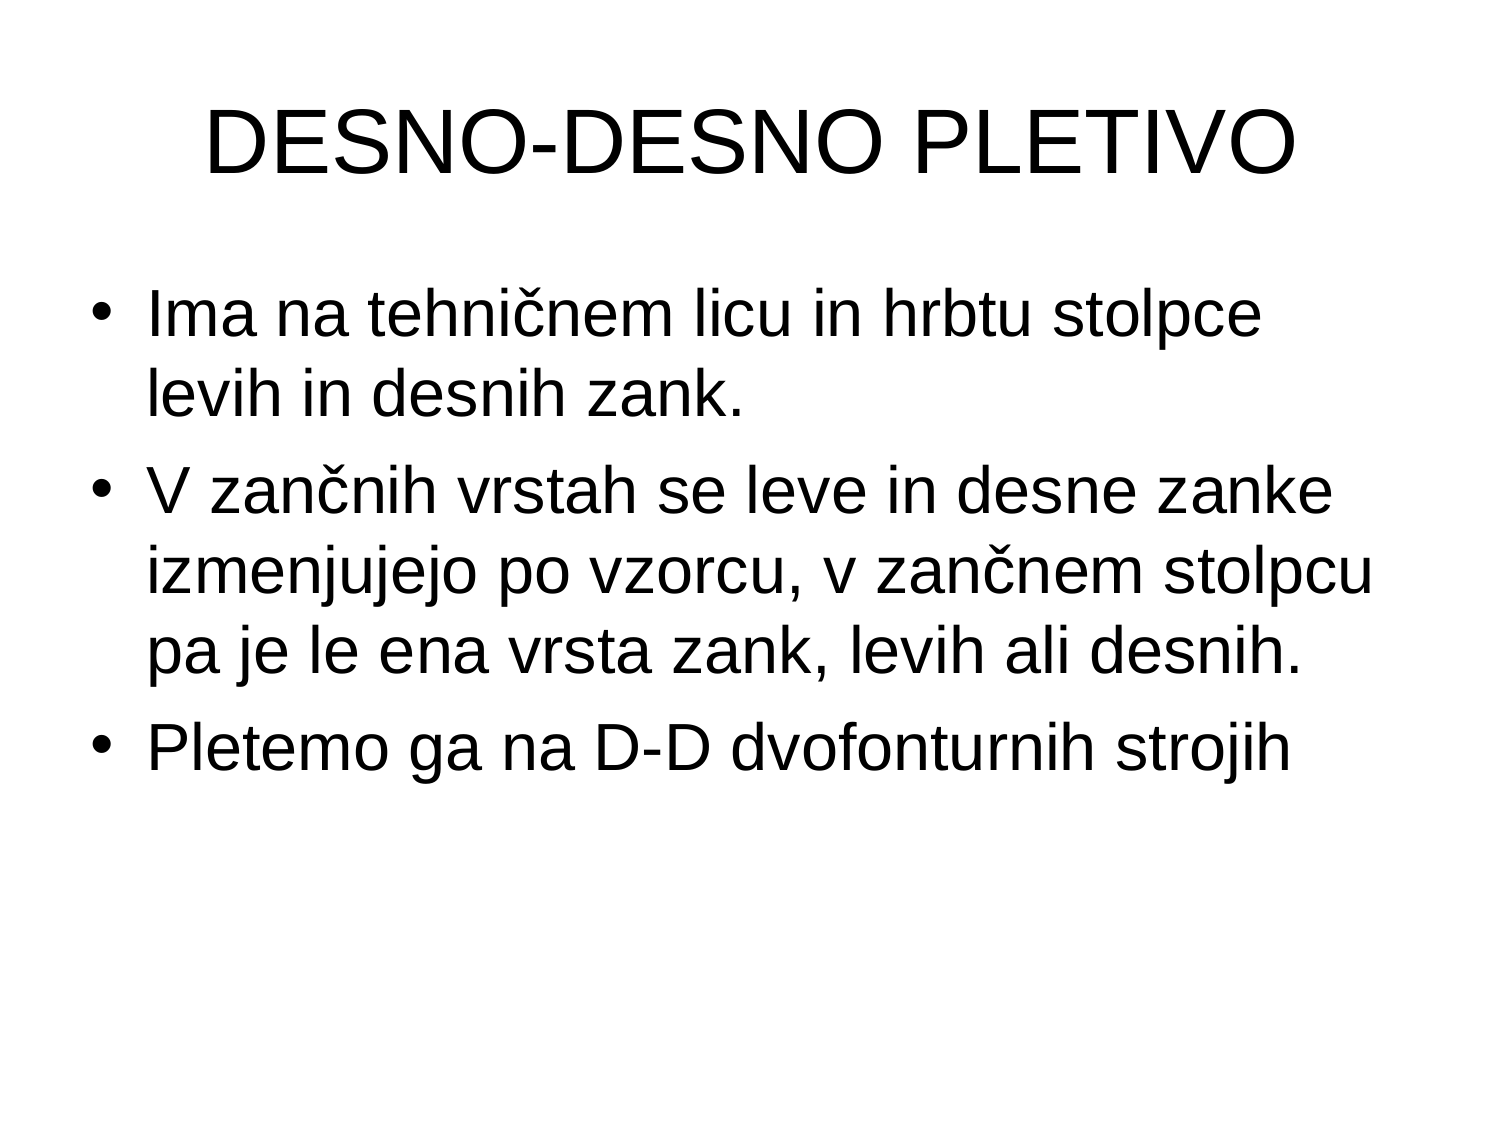

# DESNO-DESNO PLETIVO
Ima na tehničnem licu in hrbtu stolpce levih in desnih zank.
V zančnih vrstah se leve in desne zanke izmenjujejo po vzorcu, v zančnem stolpcu pa je le ena vrsta zank, levih ali desnih.
Pletemo ga na D-D dvofonturnih strojih